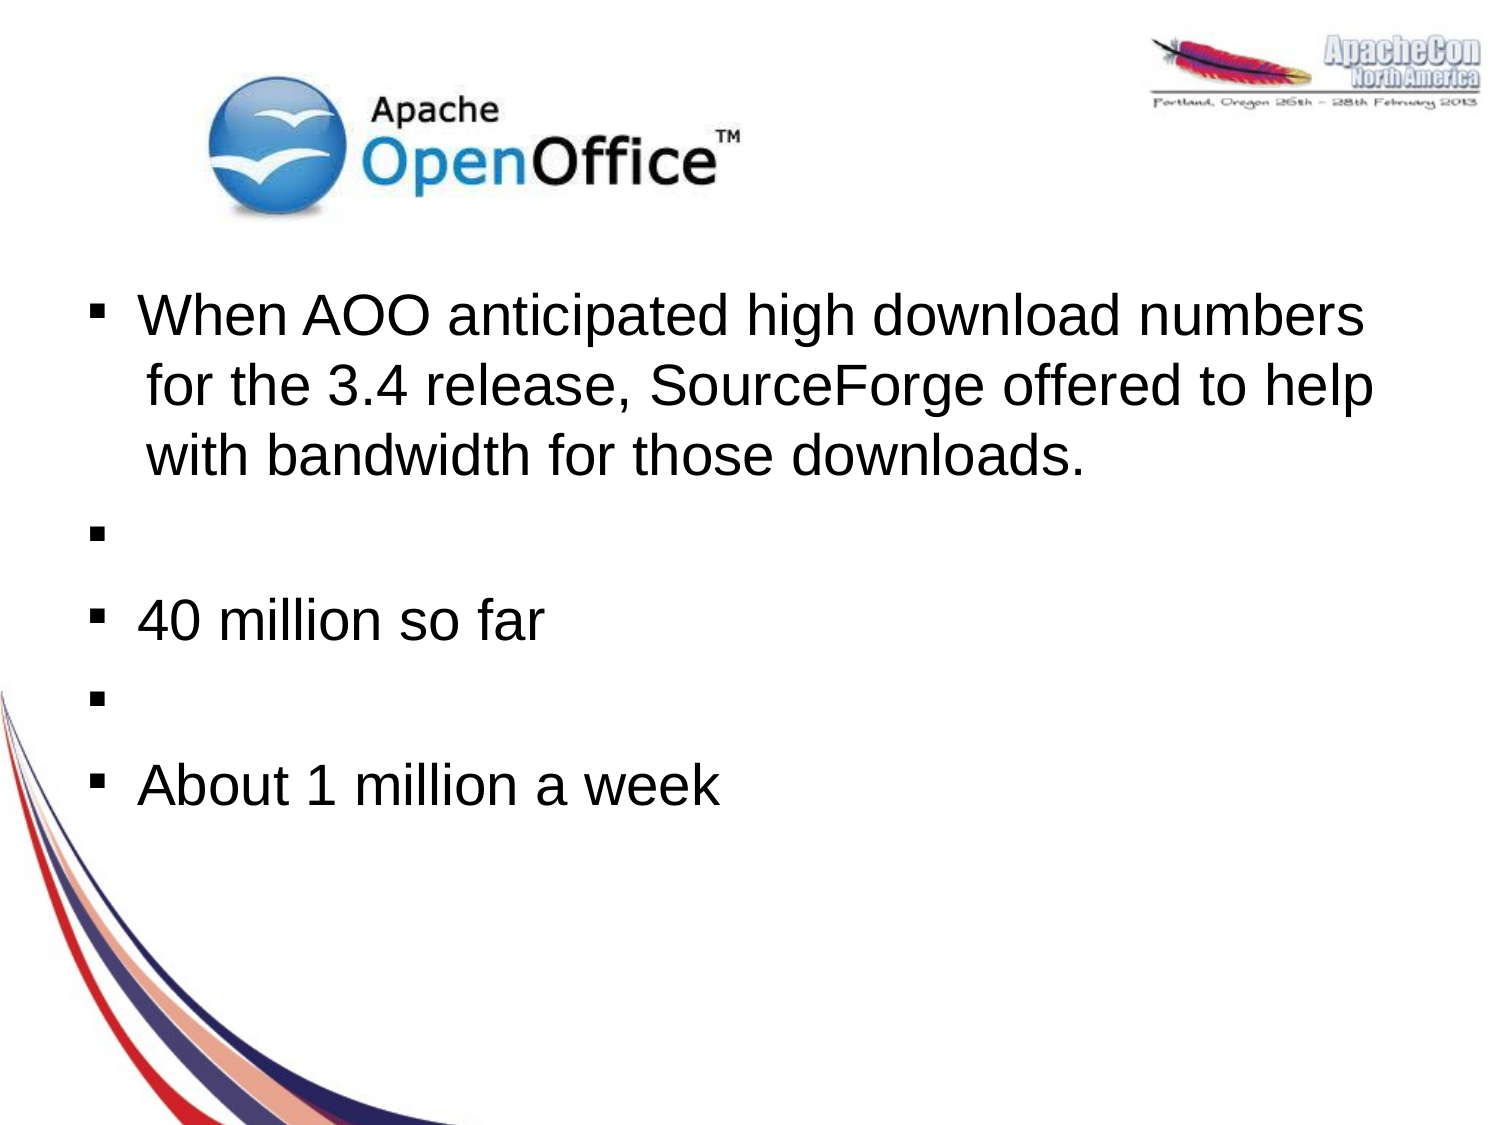

# When AOO anticipated high download numbers for the 3.4 release, SourceForge offered to help with bandwidth for those downloads.
 40 million so far
 About 1 million a week